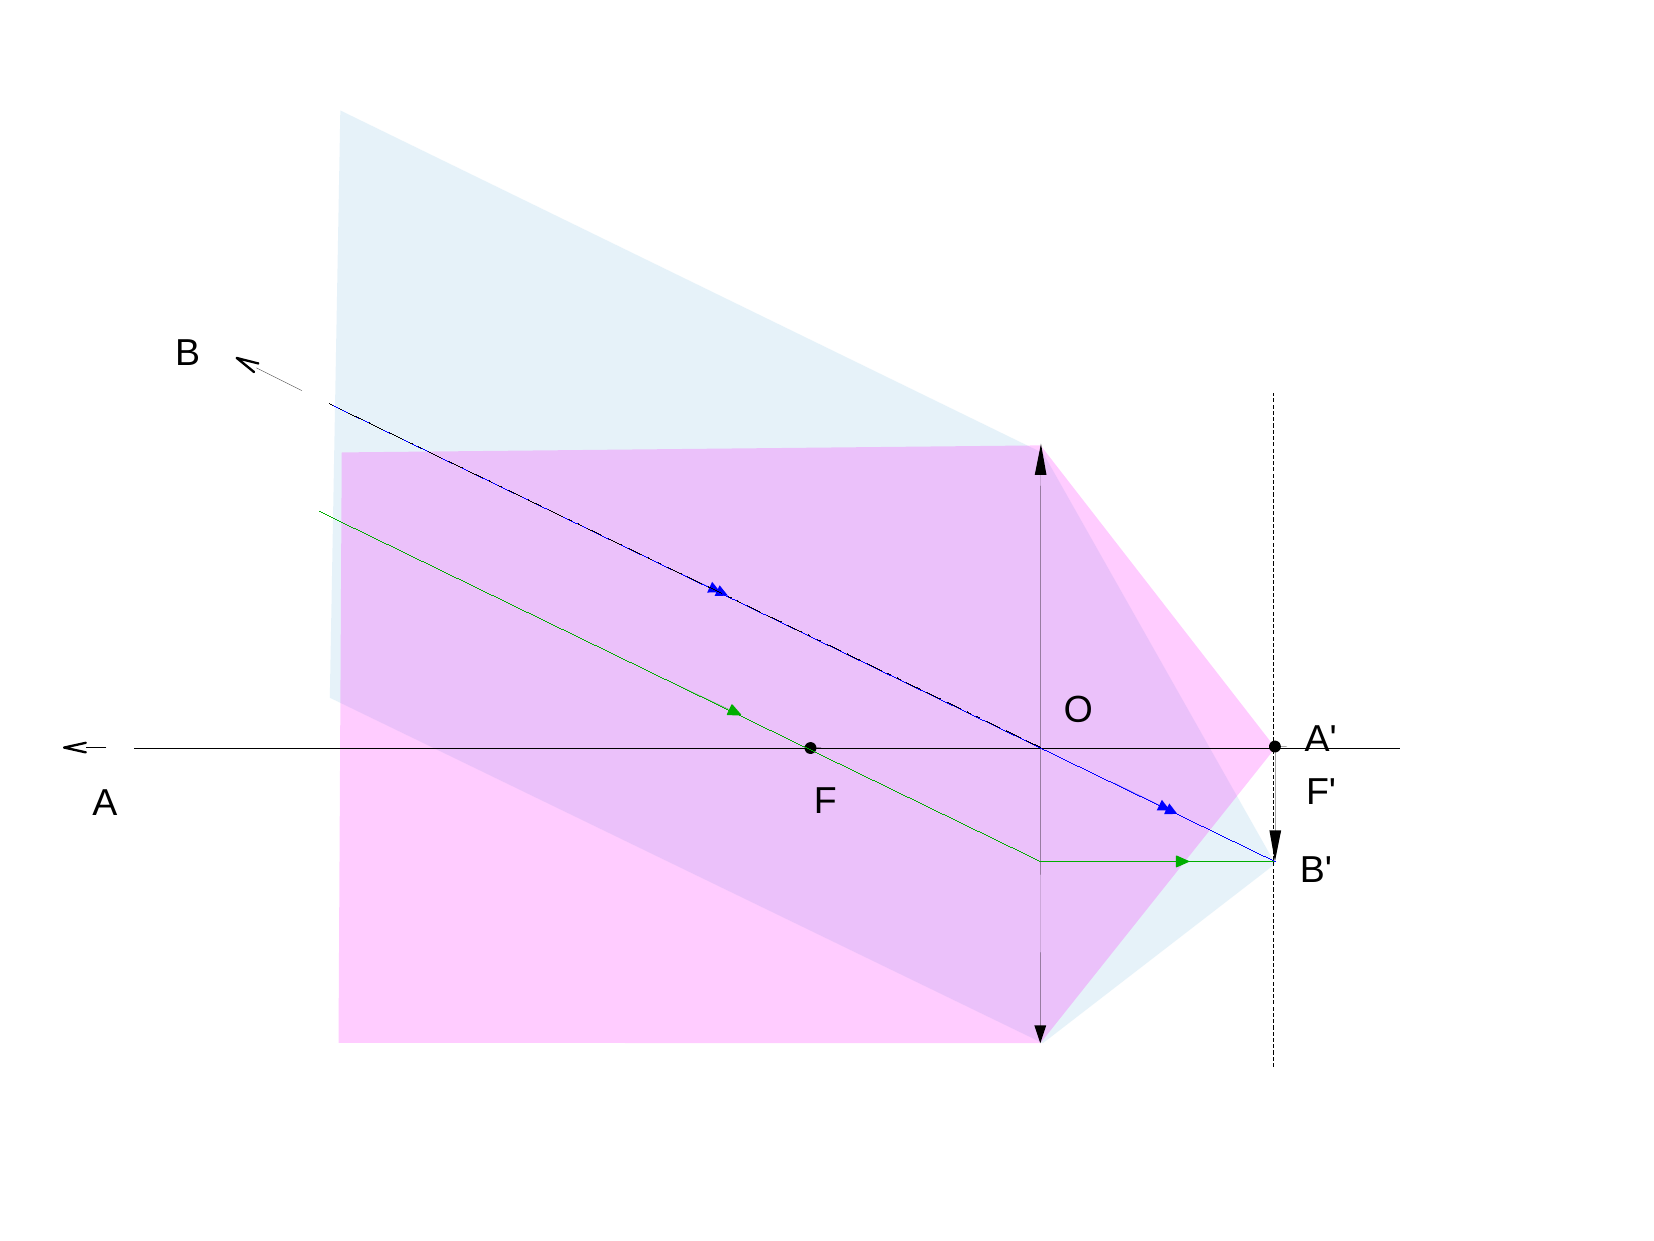

B
A'
O
F'
F
A
B'